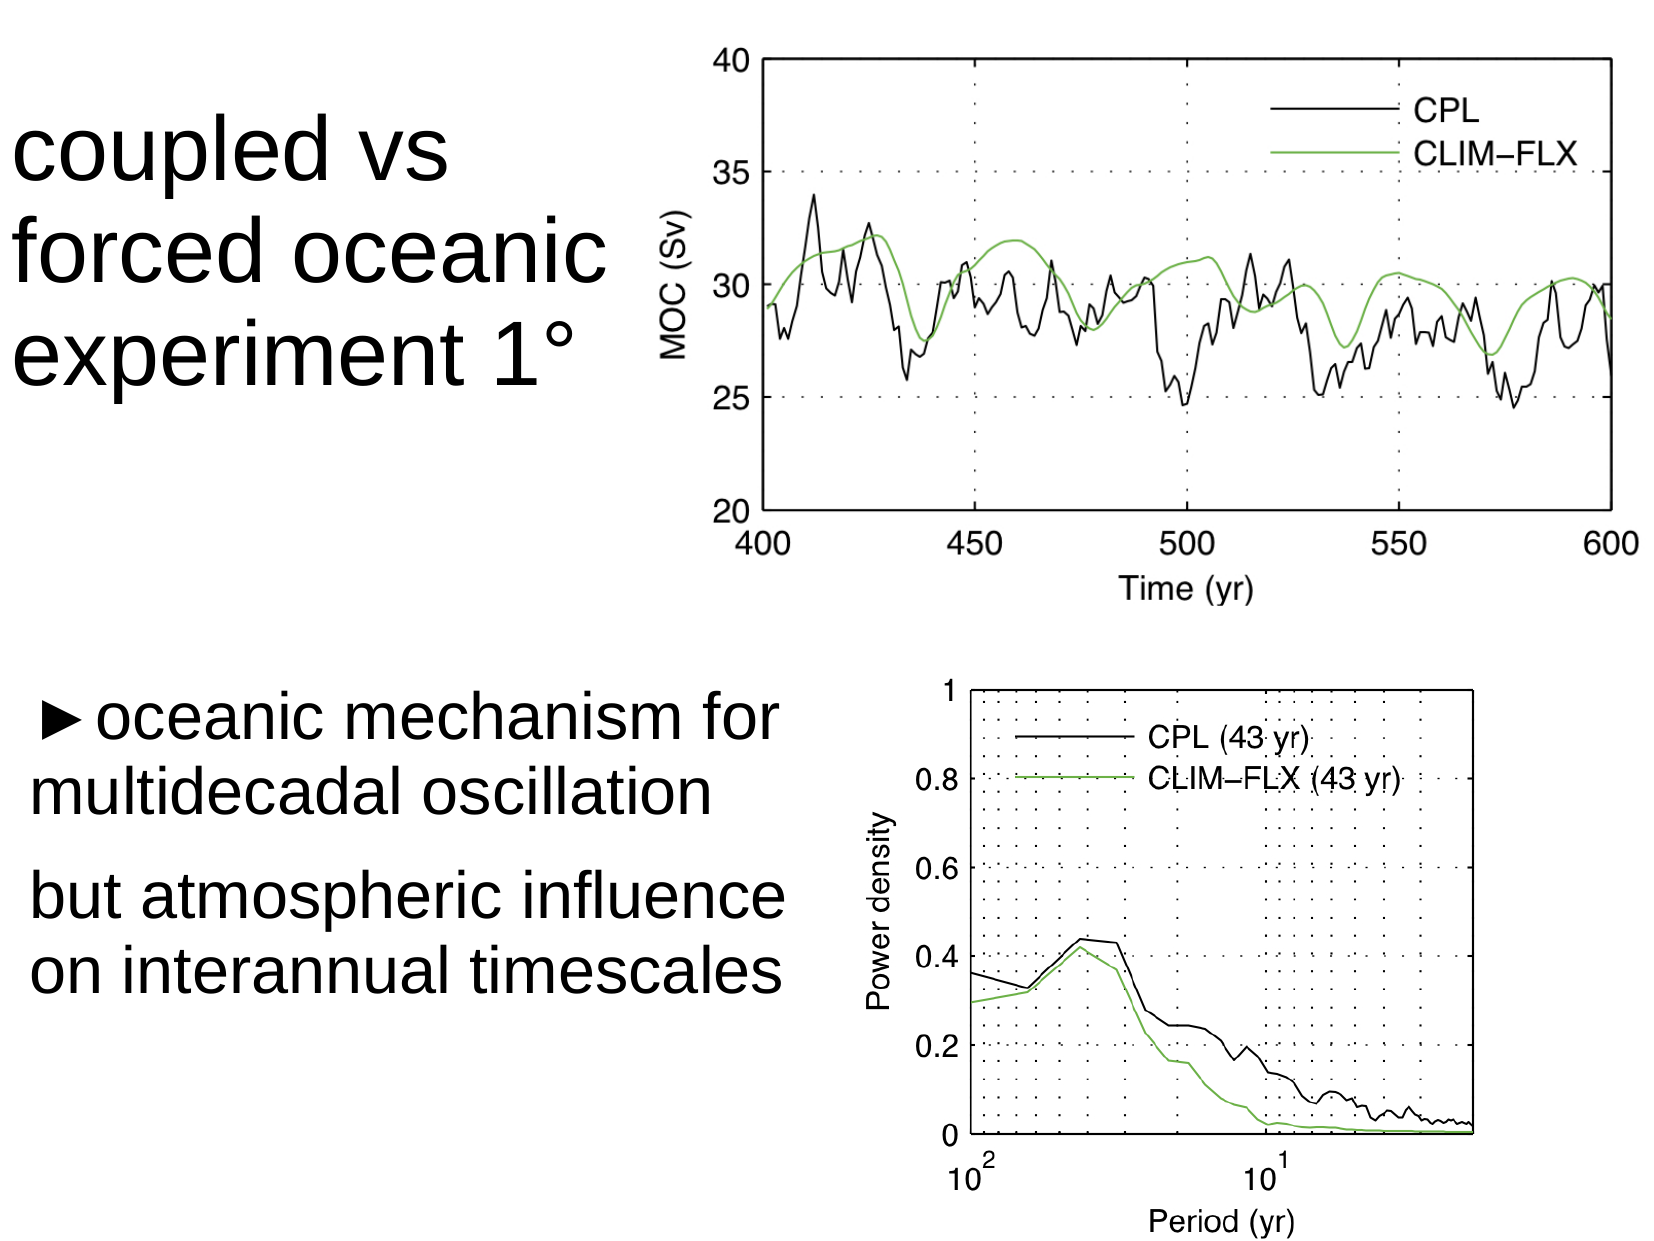

# coupled vs forced oceanic experiment 1°
►oceanic mechanism for multidecadal oscillation
but atmospheric influence on interannual timescales